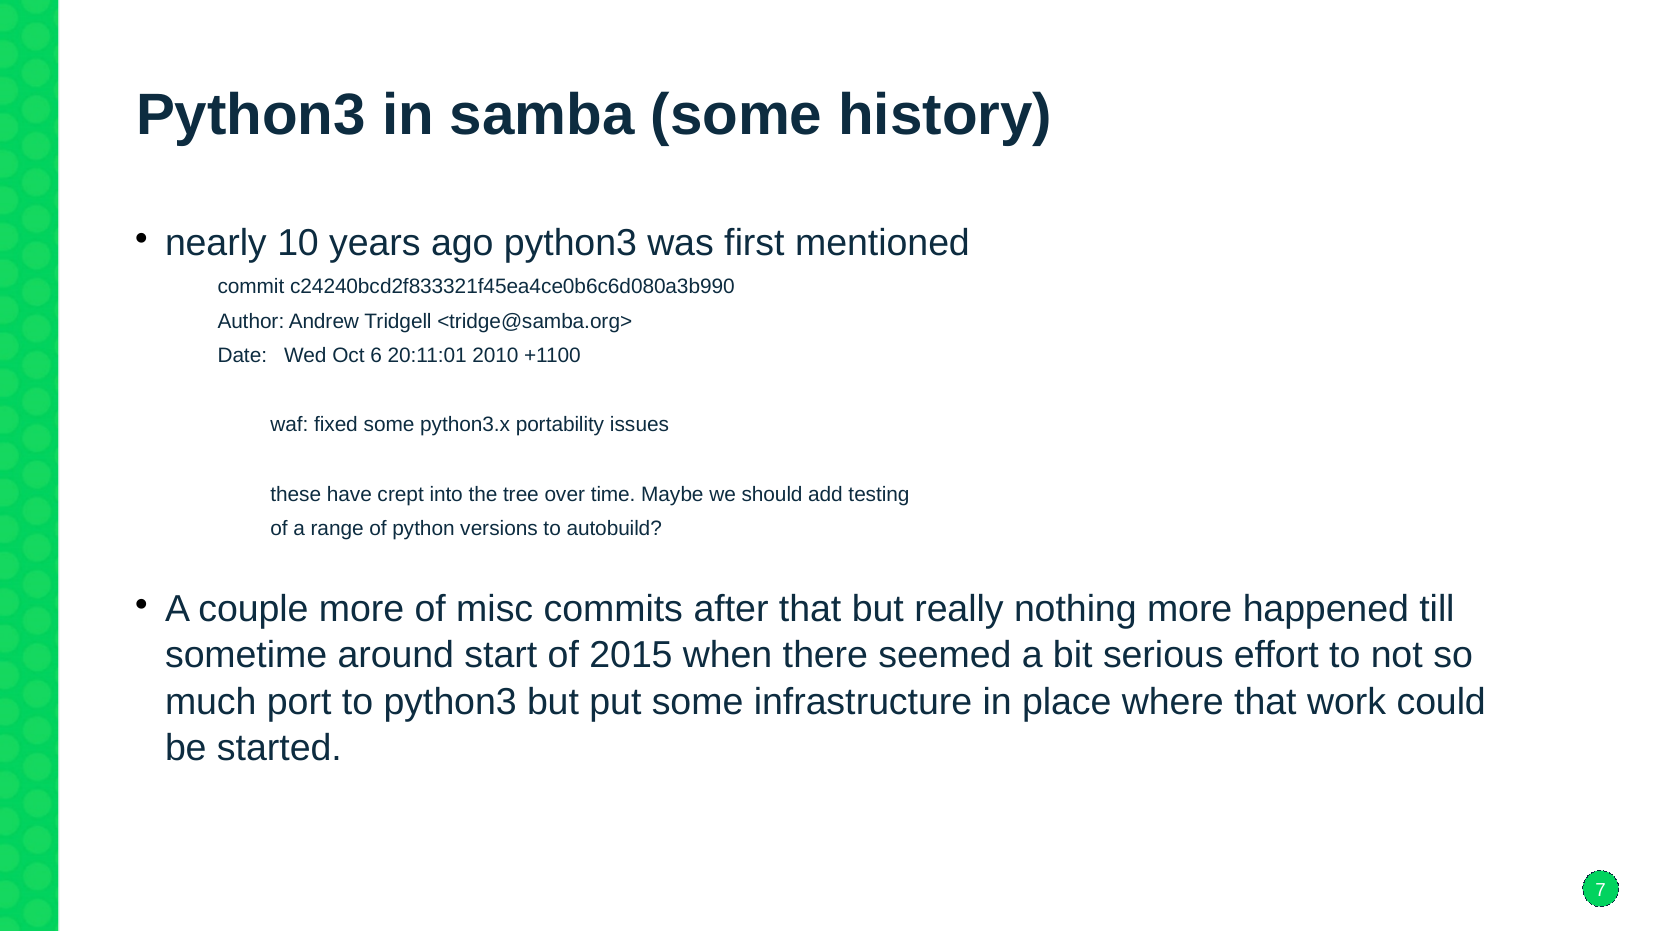

# Python3 in samba (some history)
nearly 10 years ago python3 was first mentioned
commit c24240bcd2f833321f45ea4ce0b6c6d080a3b990
Author: Andrew Tridgell <tridge@samba.org>
Date: Wed Oct 6 20:11:01 2010 +1100
 waf: fixed some python3.x portability issues
 these have crept into the tree over time. Maybe we should add testing
 of a range of python versions to autobuild?
A couple more of misc commits after that but really nothing more happened till sometime around start of 2015 when there seemed a bit serious effort to not so much port to python3 but put some infrastructure in place where that work could be started.
7